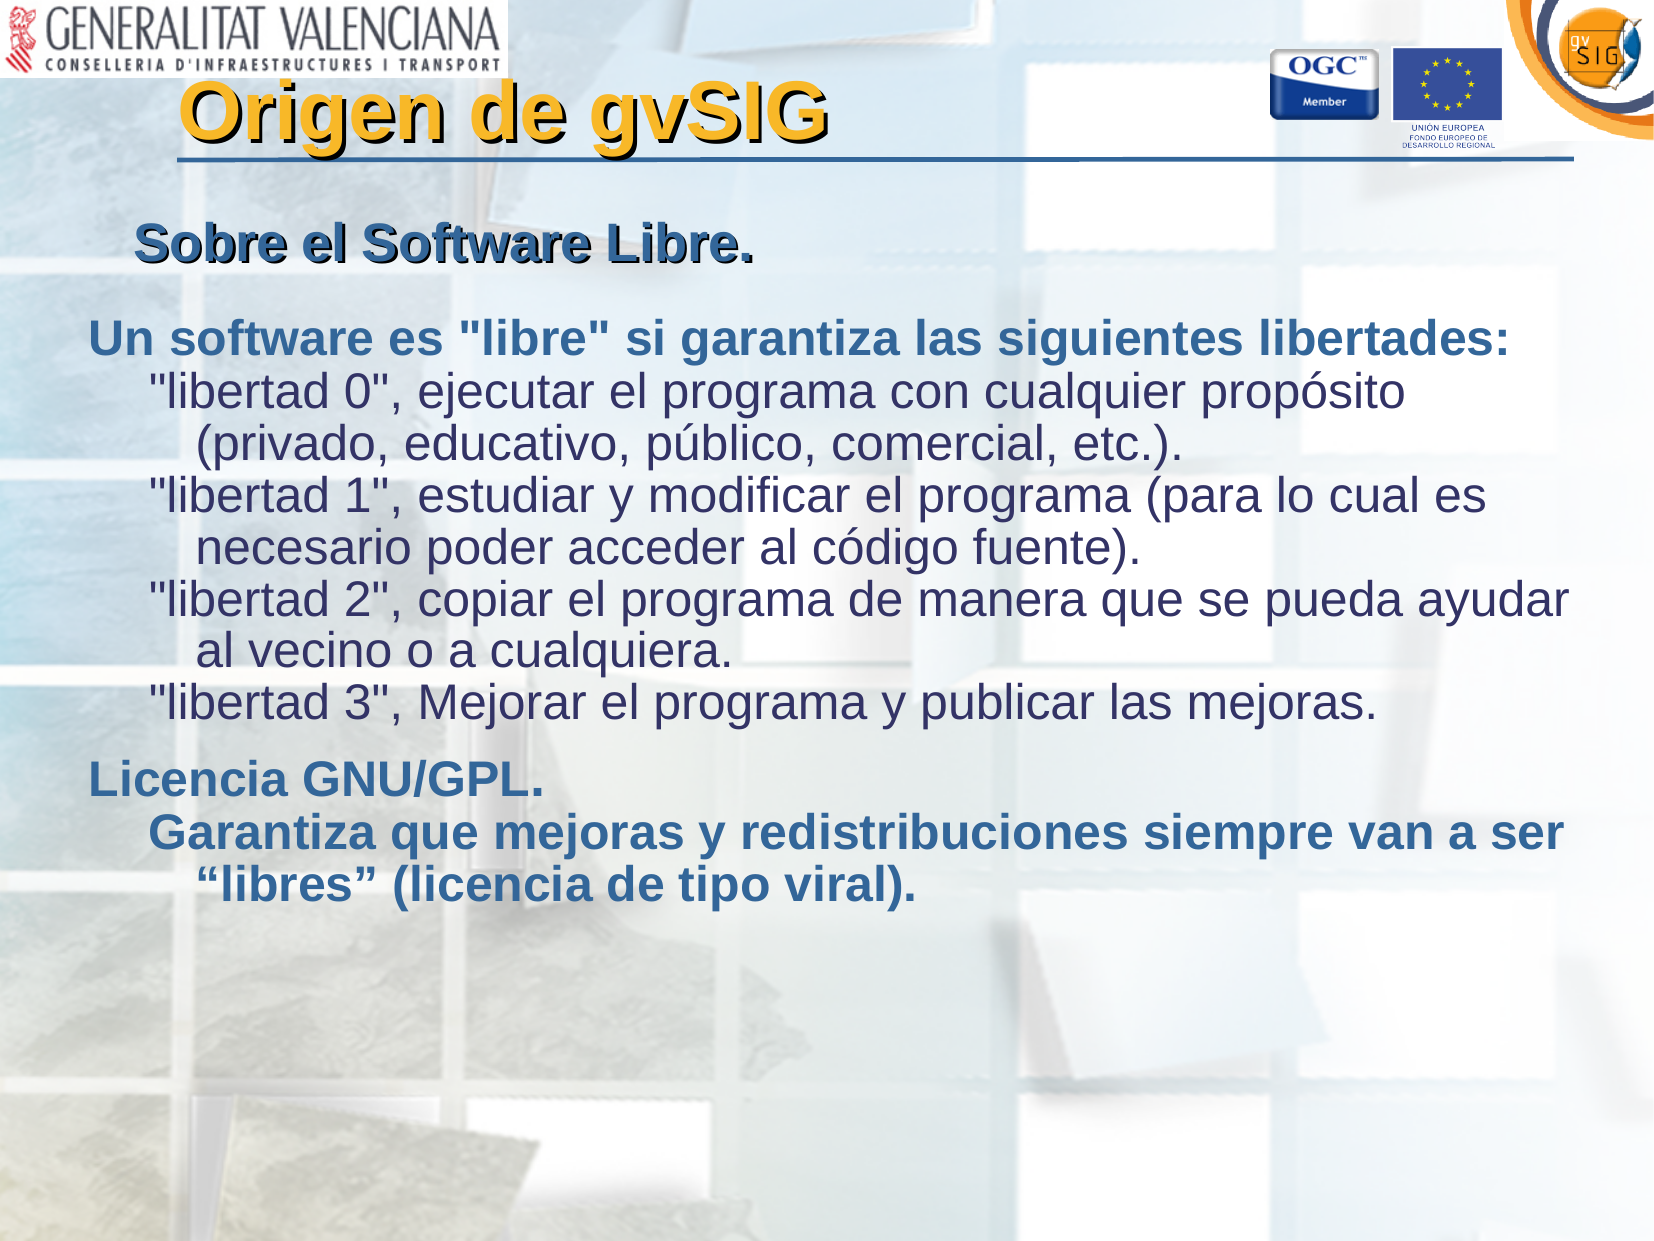

# Origen de gvSIG
Sobre el Software Libre.
 Un software es "libre" si garantiza las siguientes libertades:
"libertad 0", ejecutar el programa con cualquier propósito (privado, educativo, público, comercial, etc.).
"libertad 1", estudiar y modificar el programa (para lo cual es necesario poder acceder al código fuente).
"libertad 2", copiar el programa de manera que se pueda ayudar al vecino o a cualquiera.
"libertad 3", Mejorar el programa y publicar las mejoras.
 Licencia GNU/GPL.
Garantiza que mejoras y redistribuciones siempre van a ser “libres” (licencia de tipo viral).